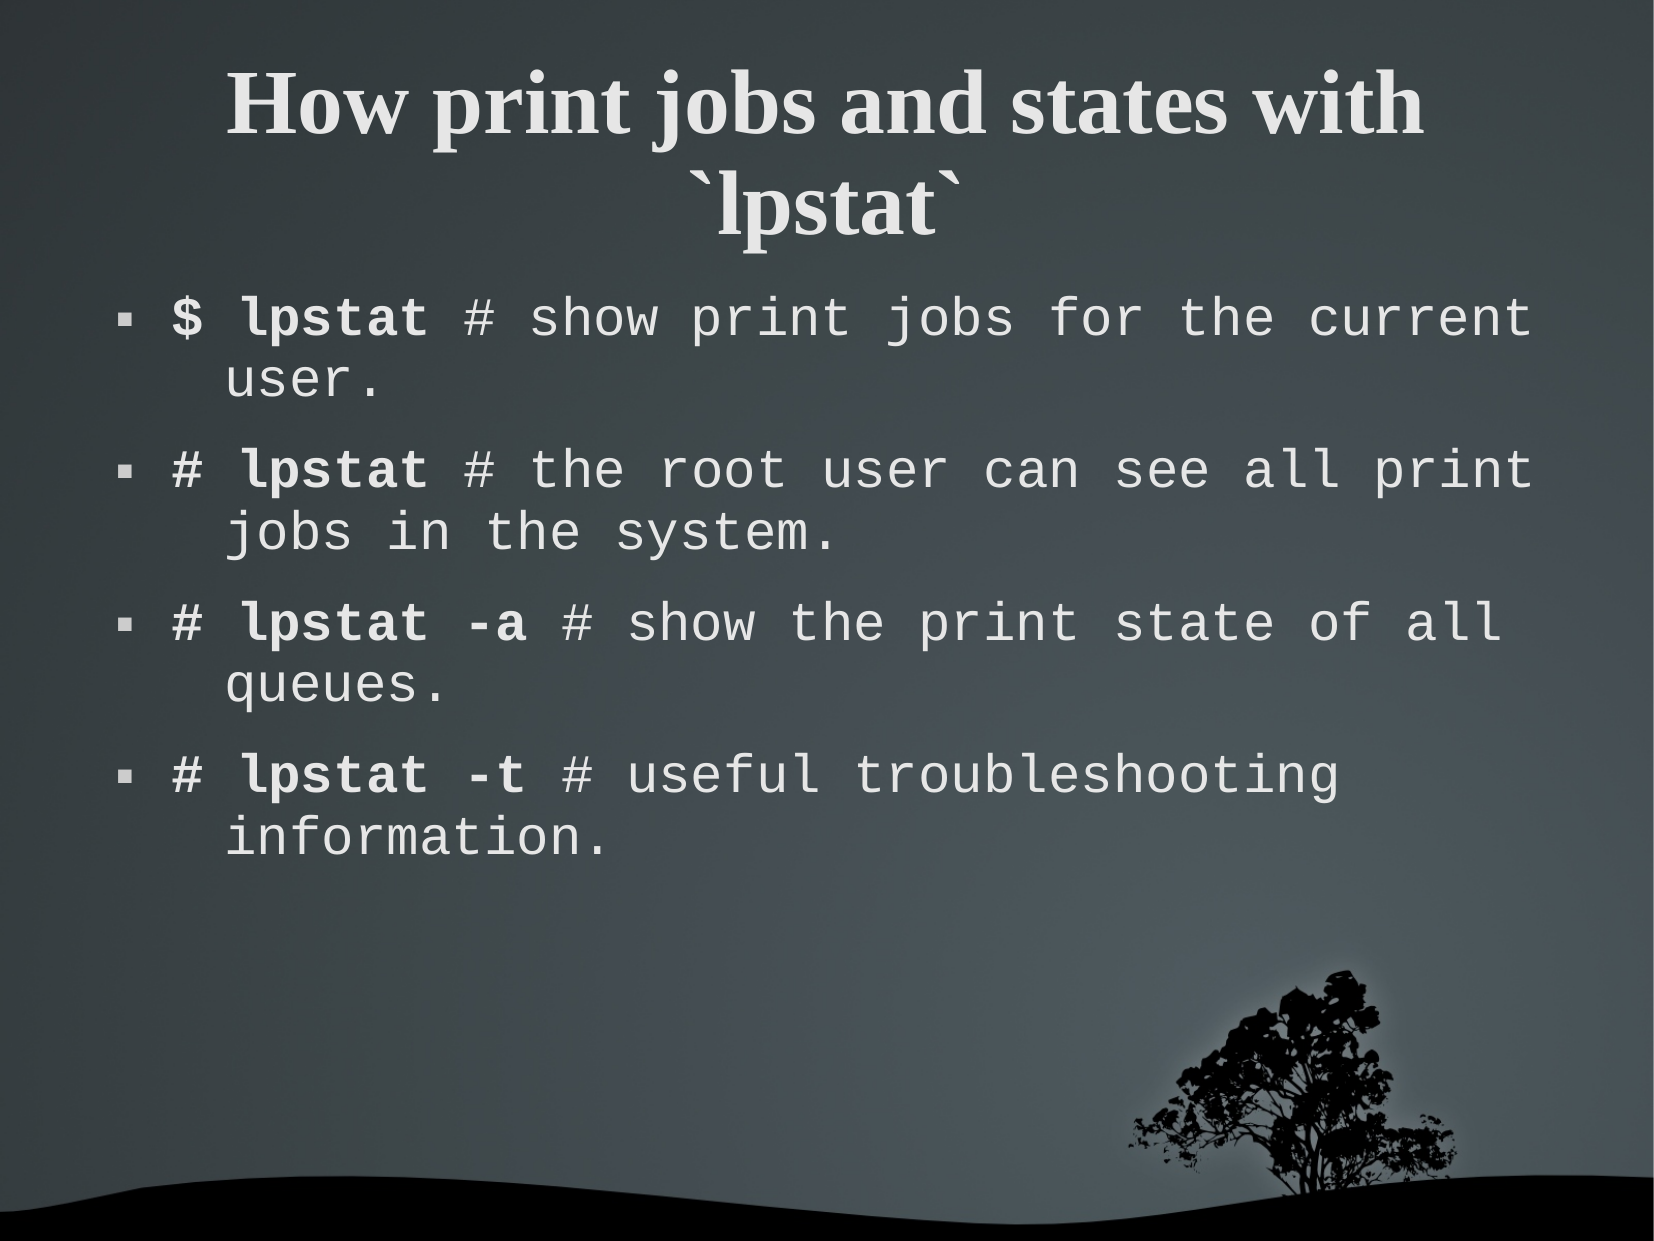

# How print jobs and states with `lpstat`
$ lpstat # show print jobs for the current user.
# lpstat # the root user can see all print jobs in the system.
# lpstat -a # show the print state of all queues.
# lpstat -t # useful troubleshooting information.